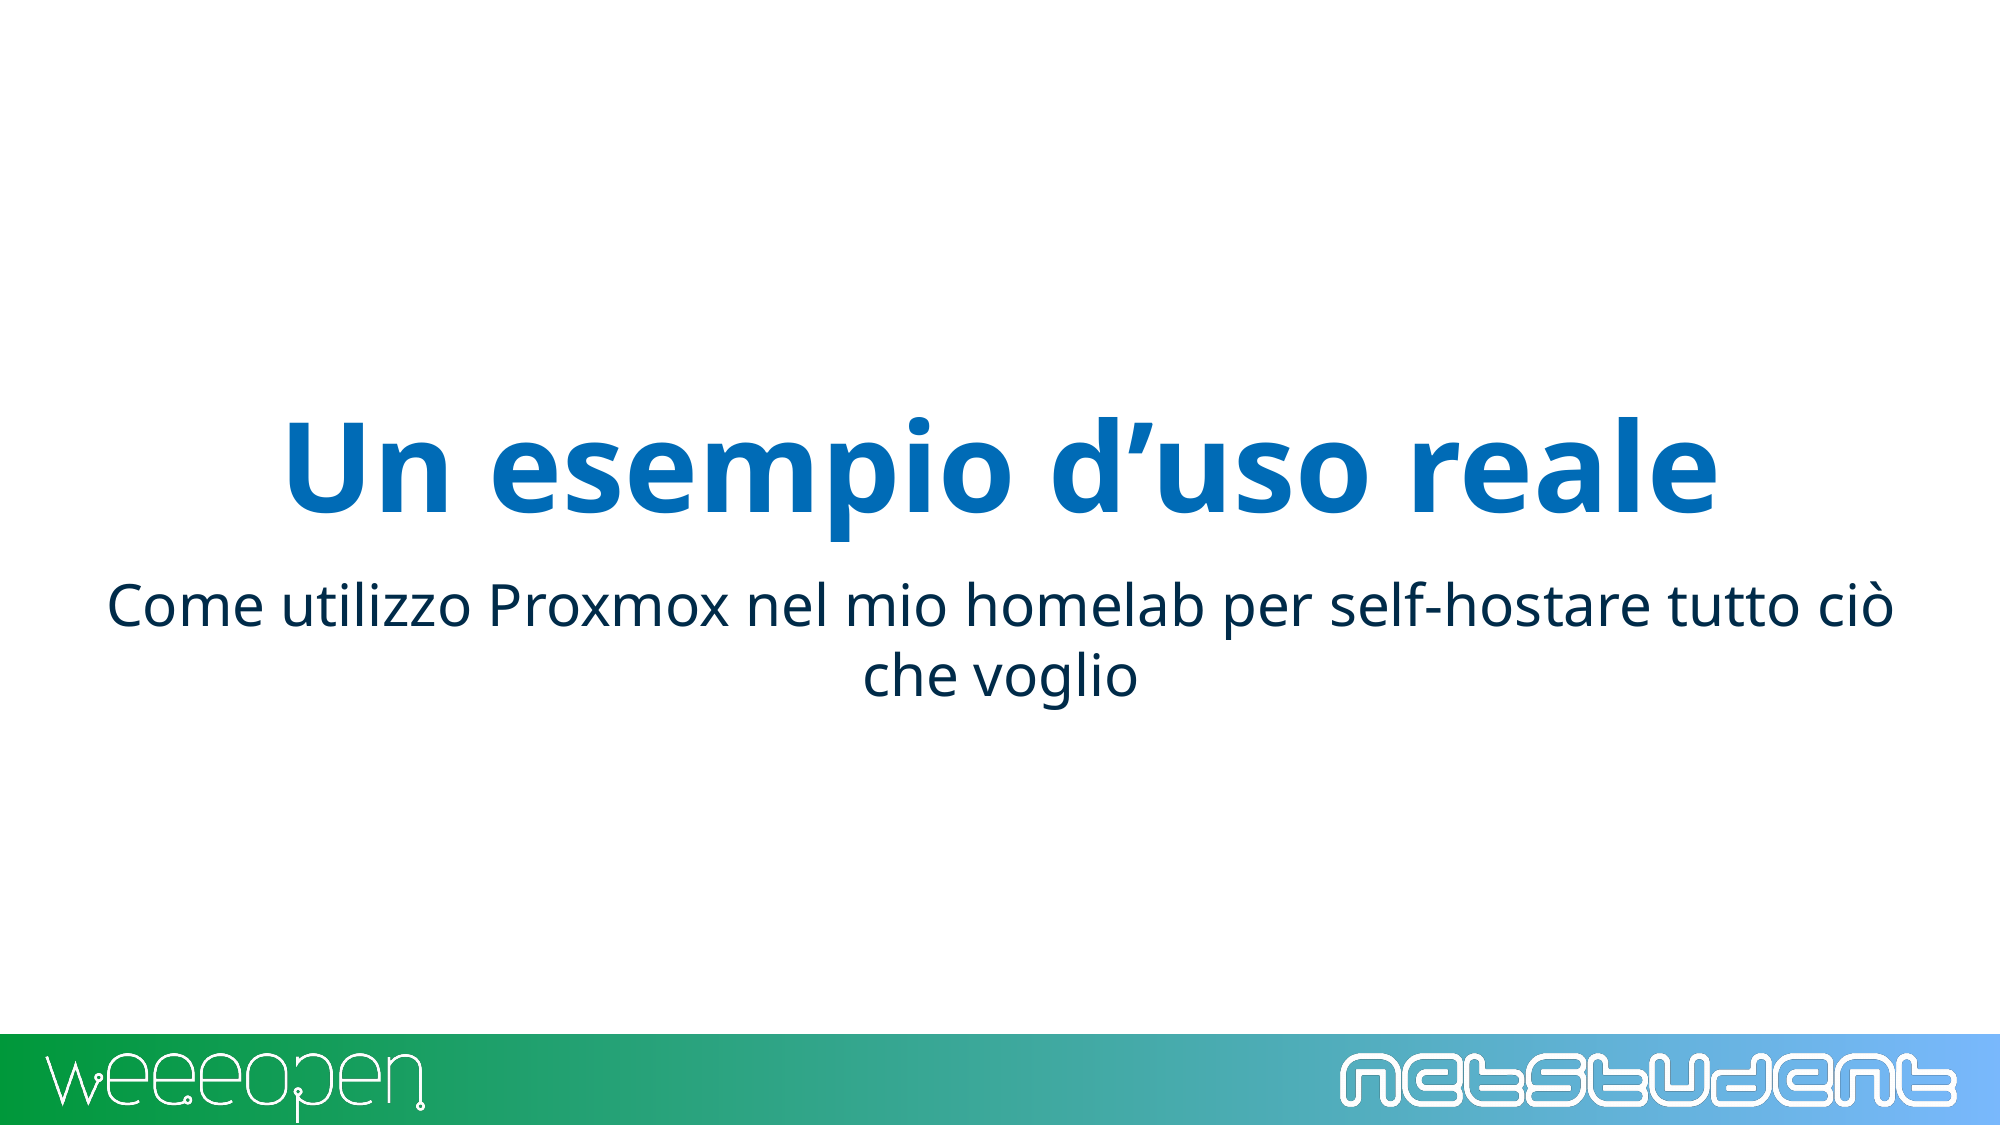

# Un esempio d’uso reale
Come utilizzo Proxmox nel mio homelab per self-hostare tutto ciò che voglio